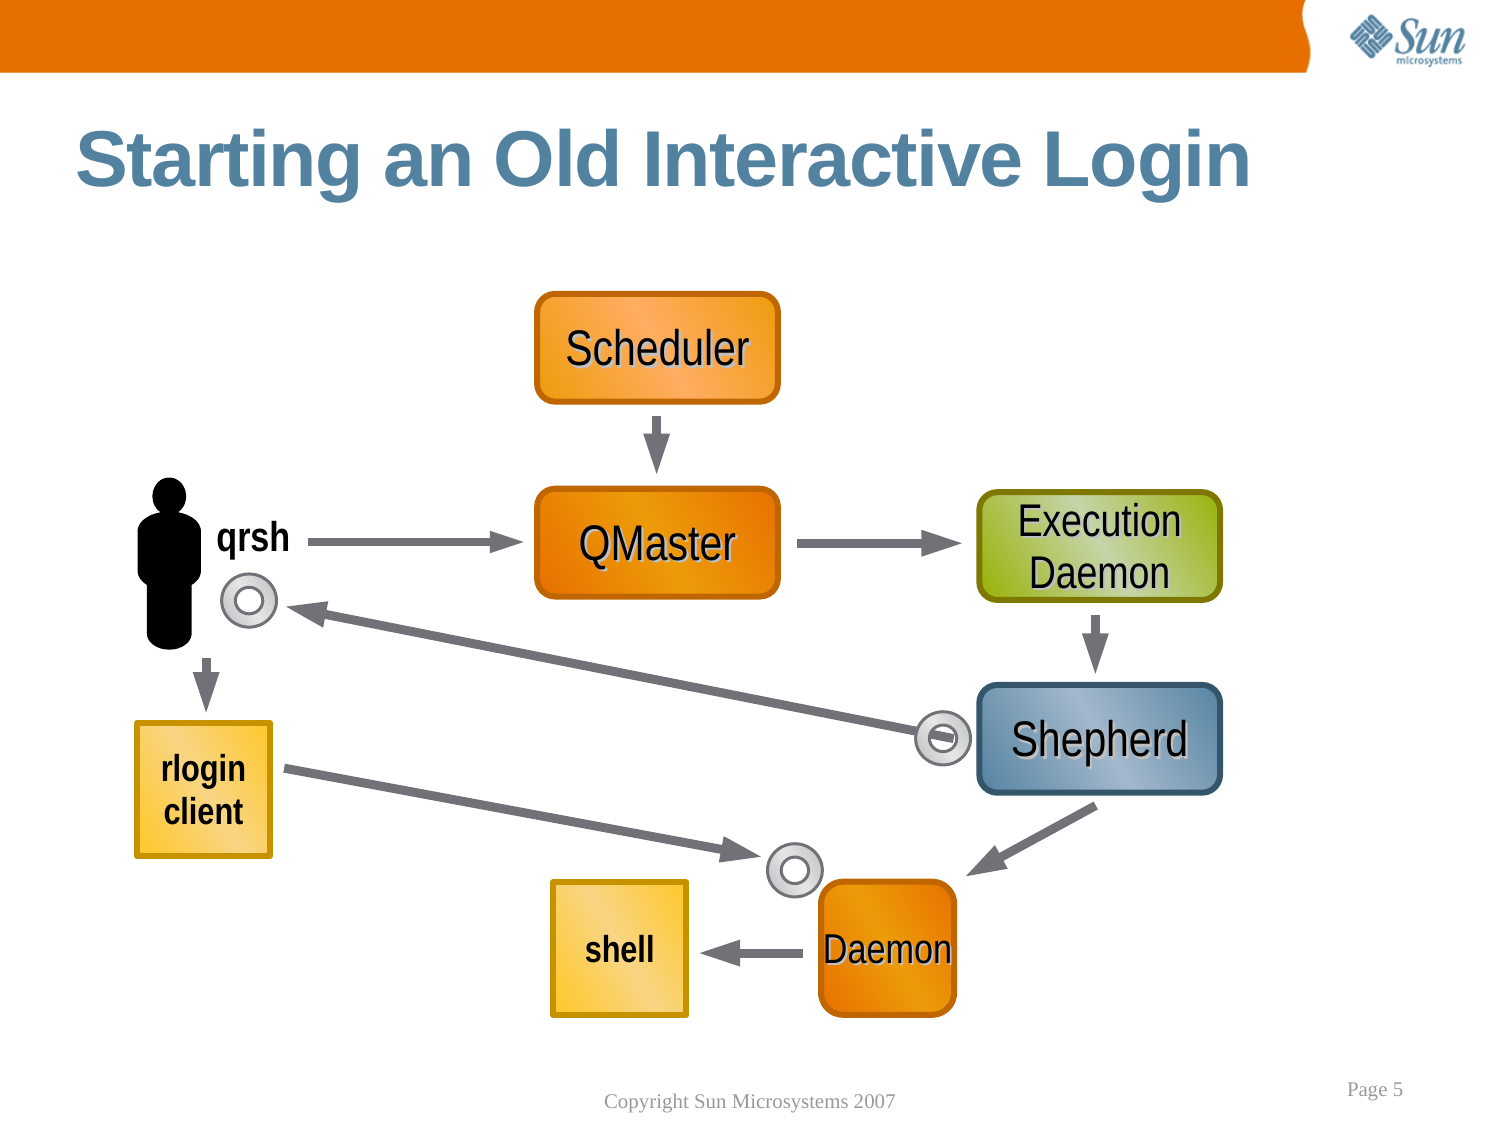

# Starting an Old Interactive Login
Scheduler
qrsh
QMaster
Execution
Daemon
rlogin
client
Shepherd
Daemon
shell